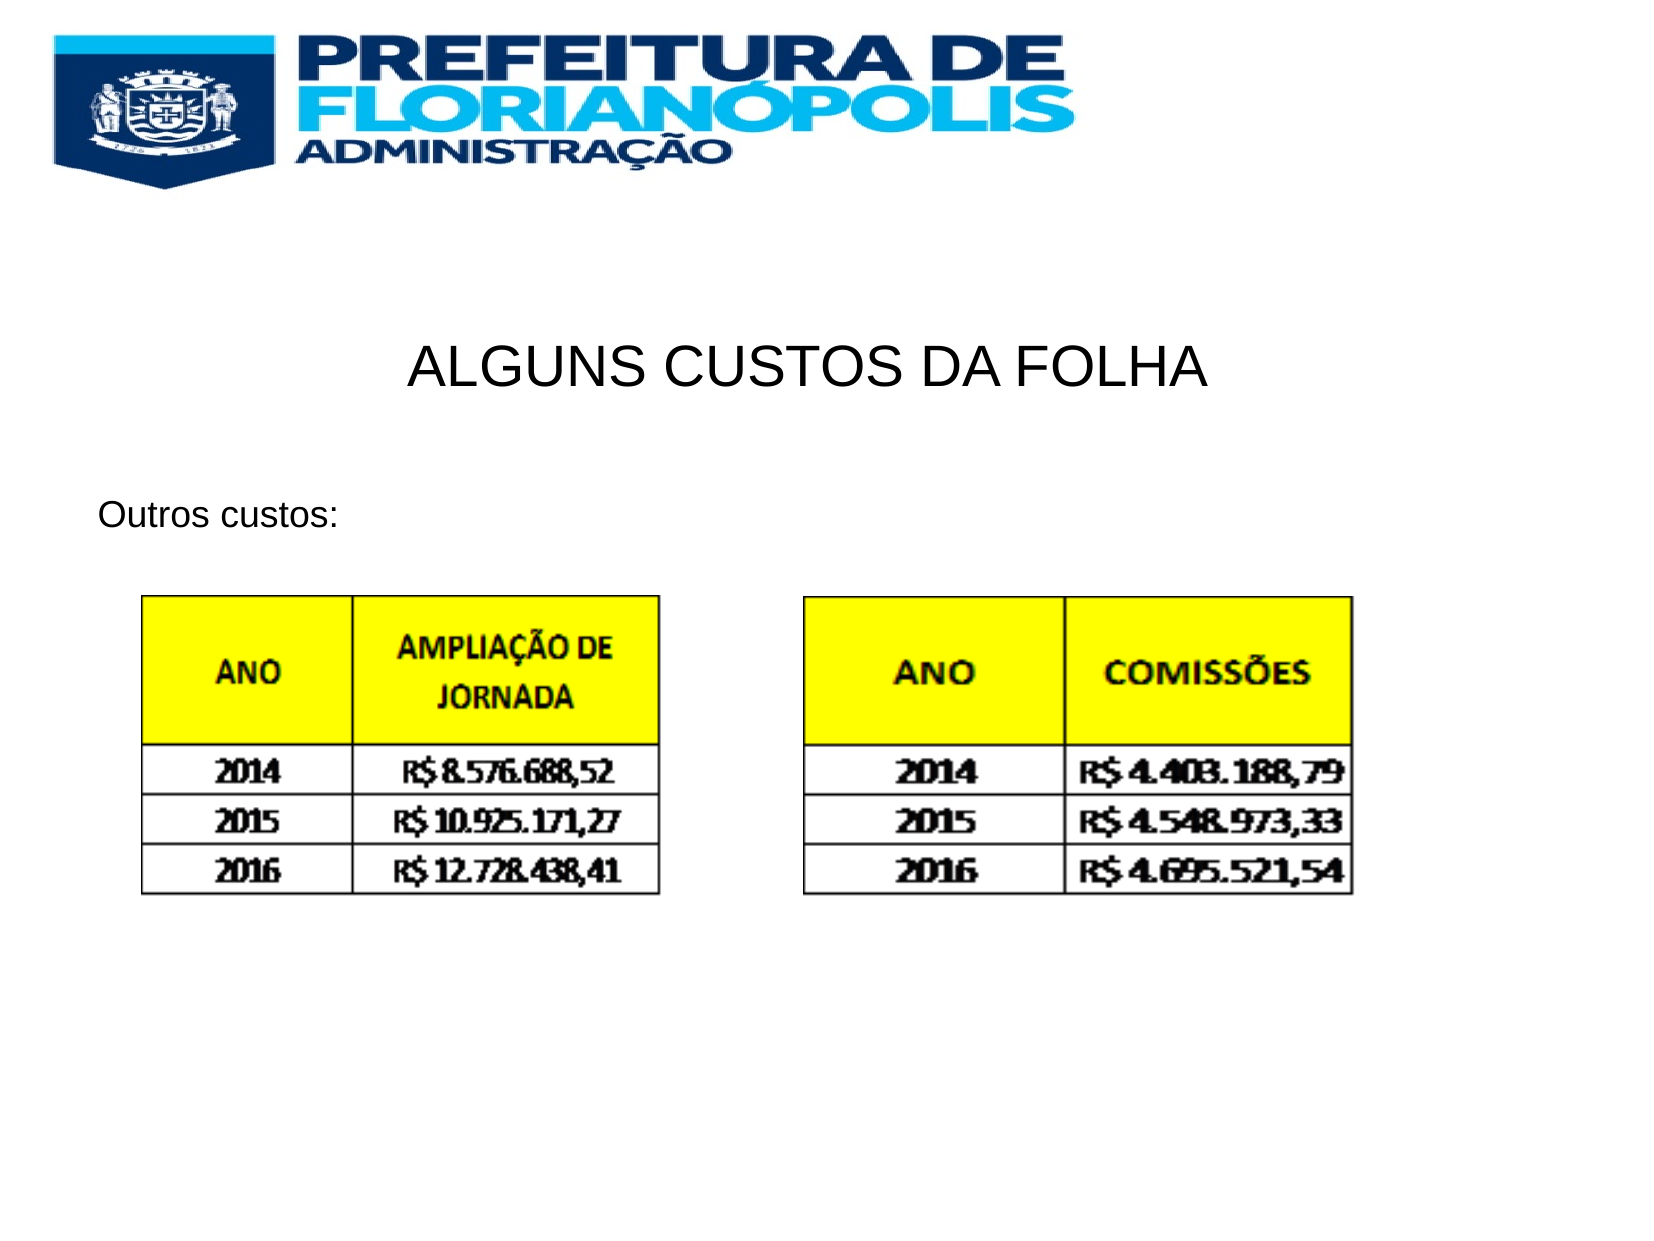

# ALGUNS CUSTOS DA FOLHA
Outros custos: